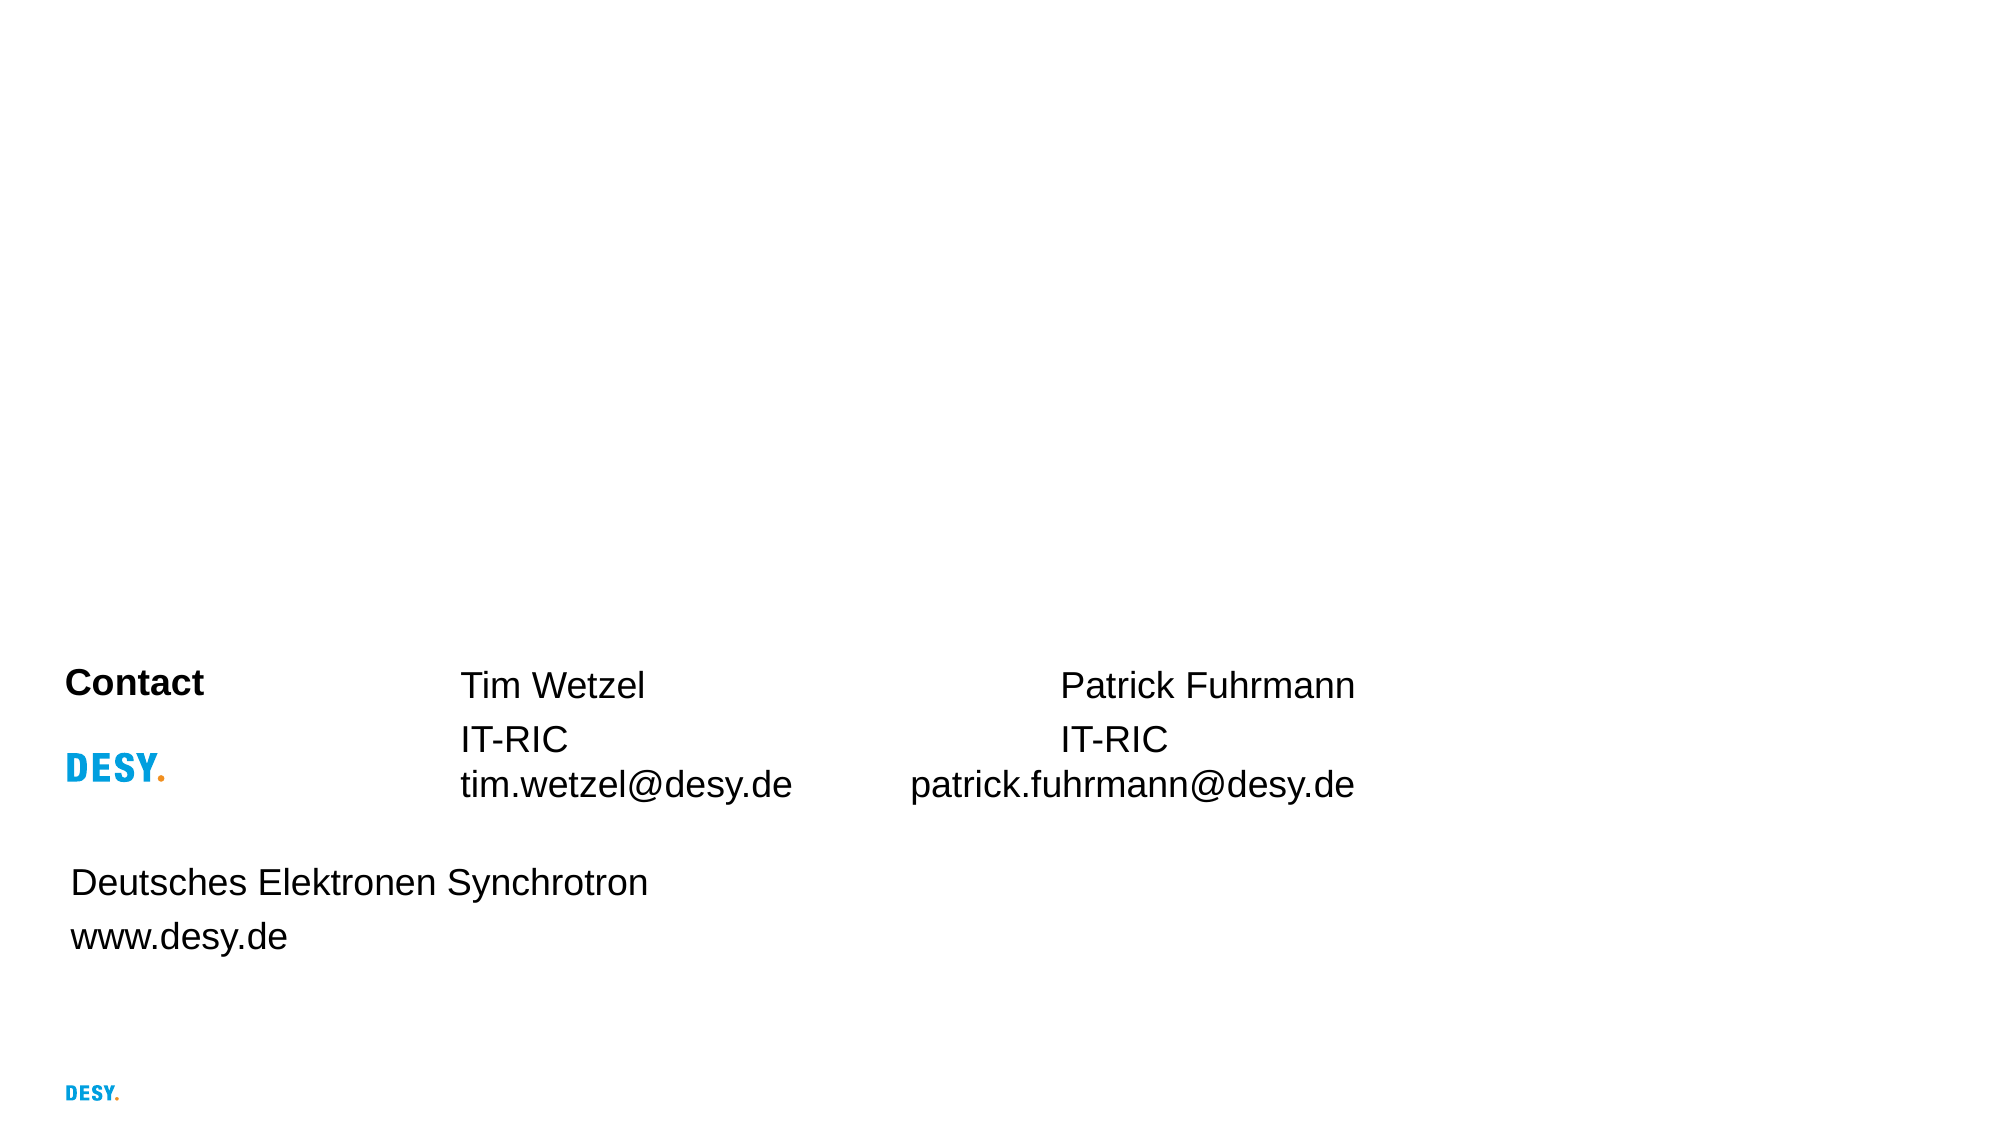

Tim Wetzel			Patrick Fuhrmann
IT-RIC				IT-RIC
tim.wetzel@desy.de	patrick.fuhrmann@desy.de